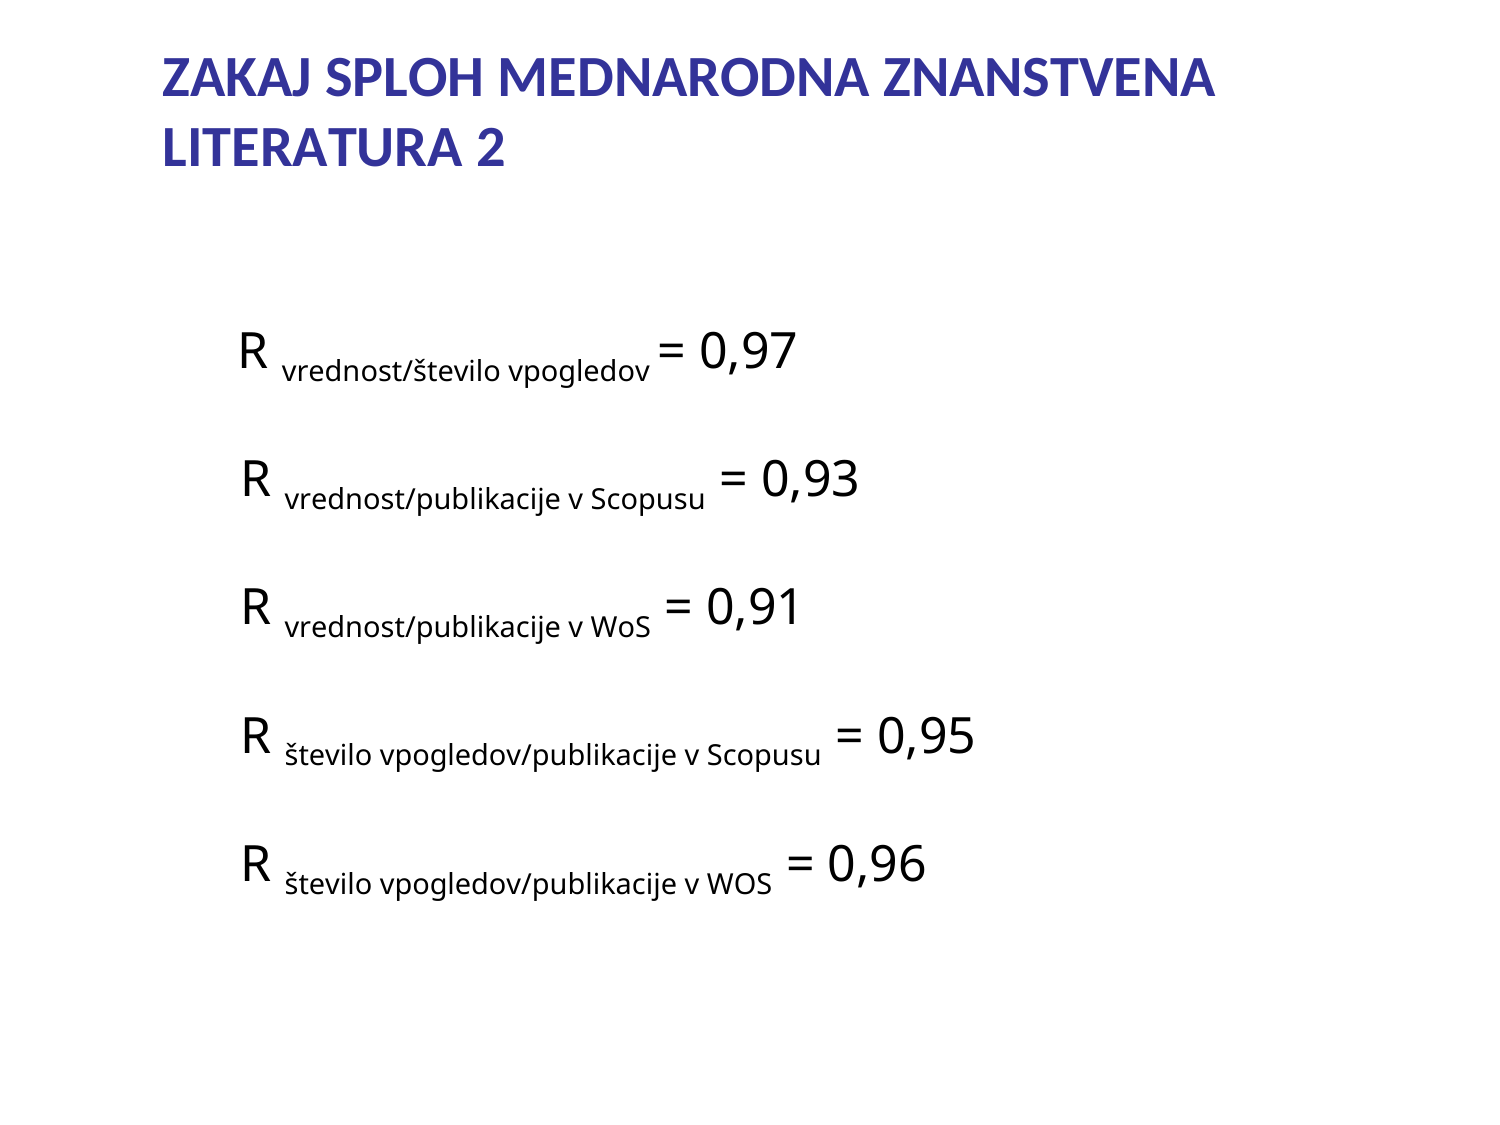

# ZAKAJ SPLOH MEDNARODNA ZNANSTVENA LITERATURA 2 R vrednost/število vpogledov = 0,97 R vrednost/publikacije v Scopusu = 0,93 R vrednost/publikacije v WoS = 0,91 R število vpogledov/publikacije v Scopusu = 0,95 R število vpogledov/publikacije v WOS = 0,96